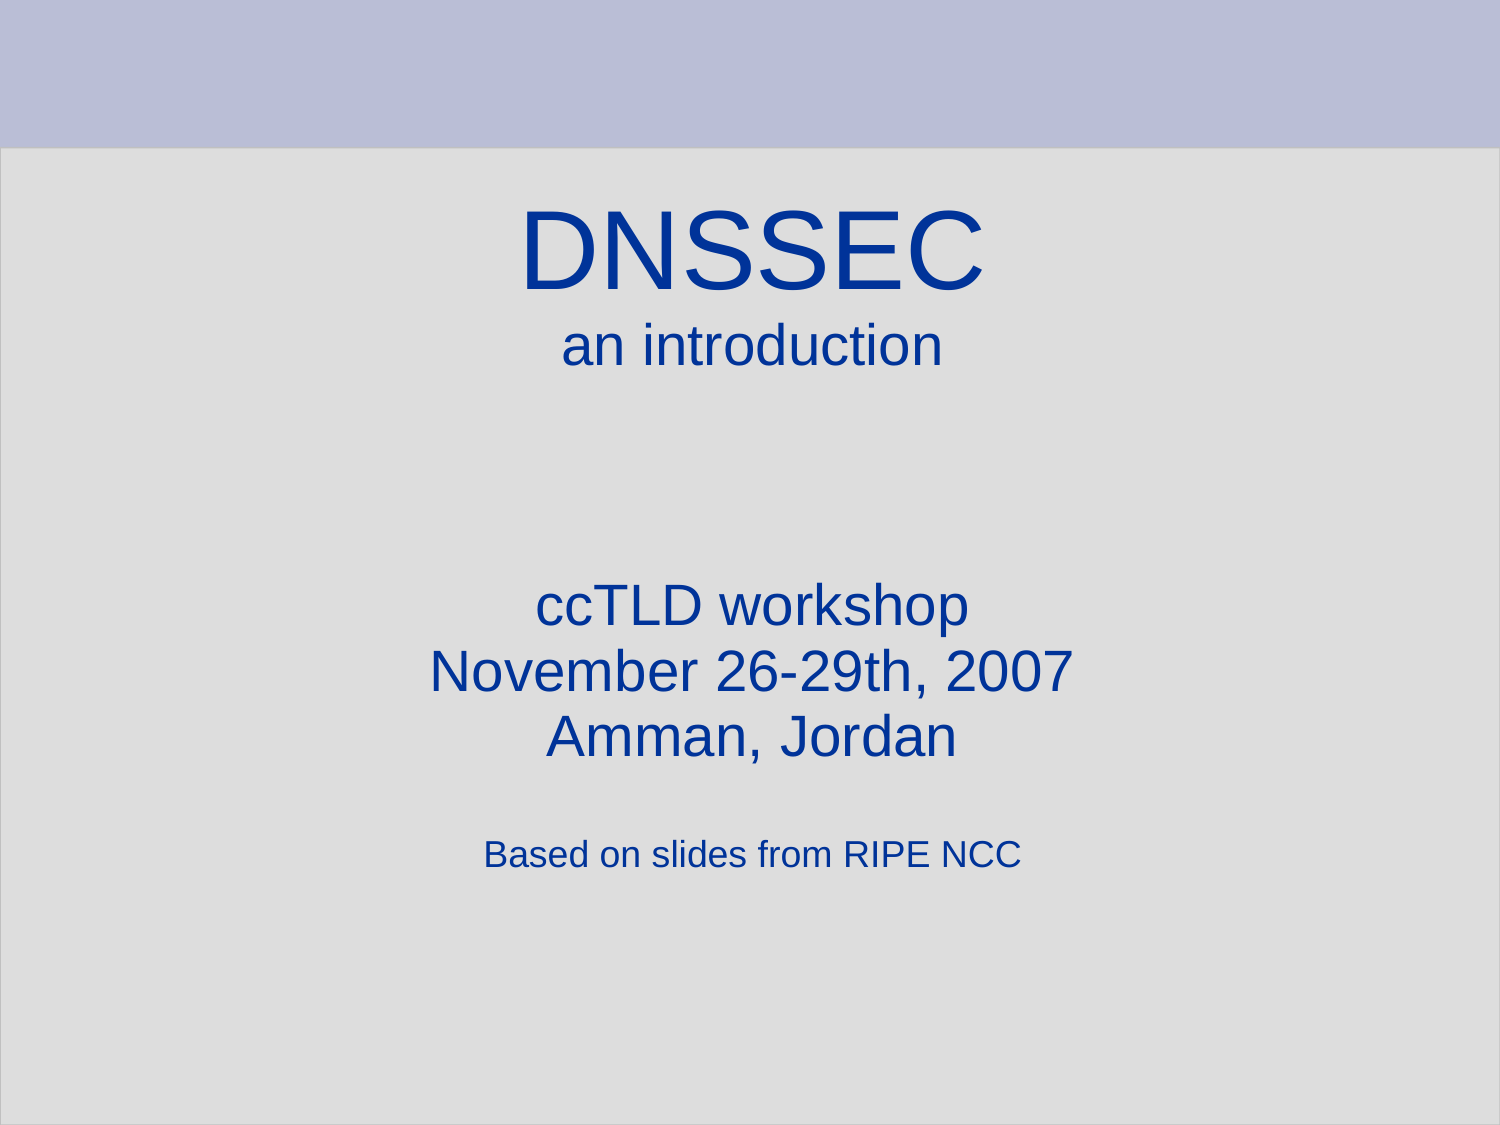

# DNSSEC an introduction ccTLD workshop November 26-29th, 2007 Amman, Jordan Based on slides from RIPE NCC